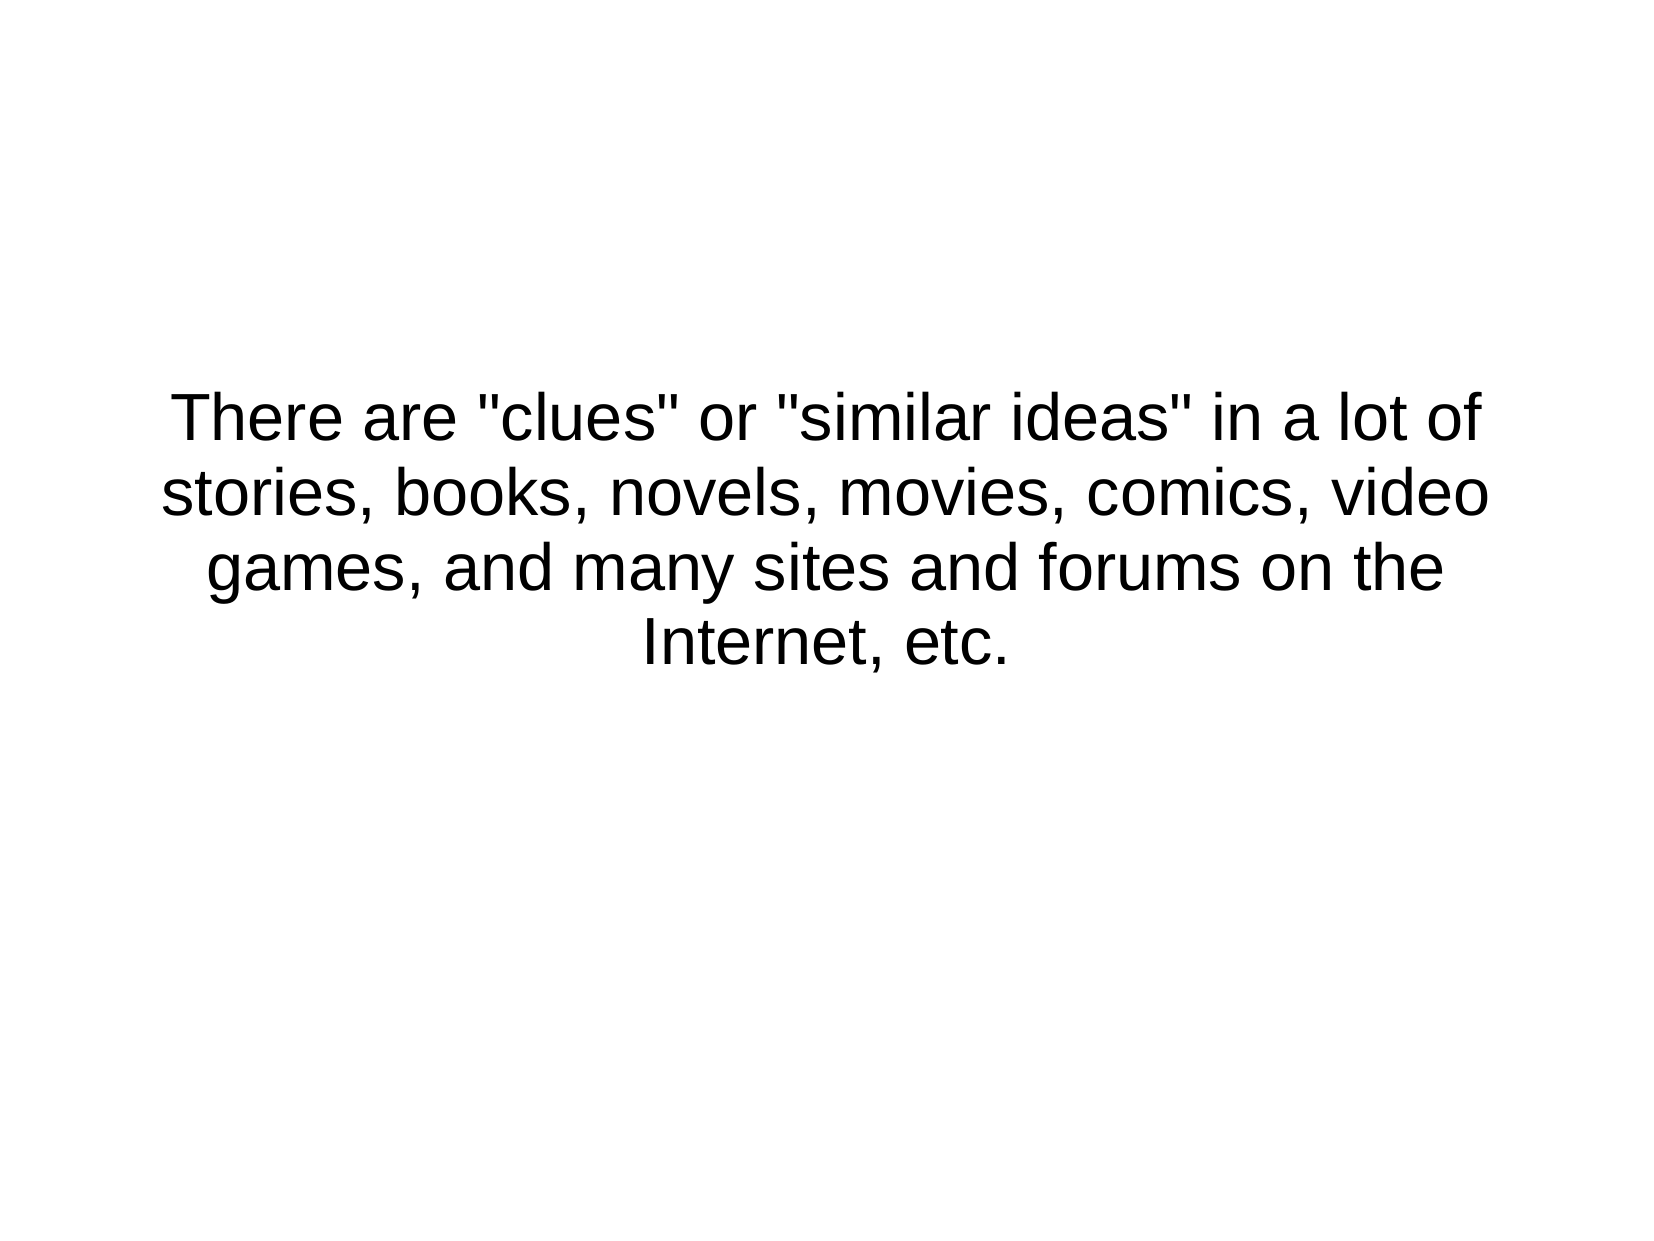

# There are "clues" or "similar ideas" in a lot of stories, books, novels, movies, comics, video games, and many sites and forums on the Internet, etc.